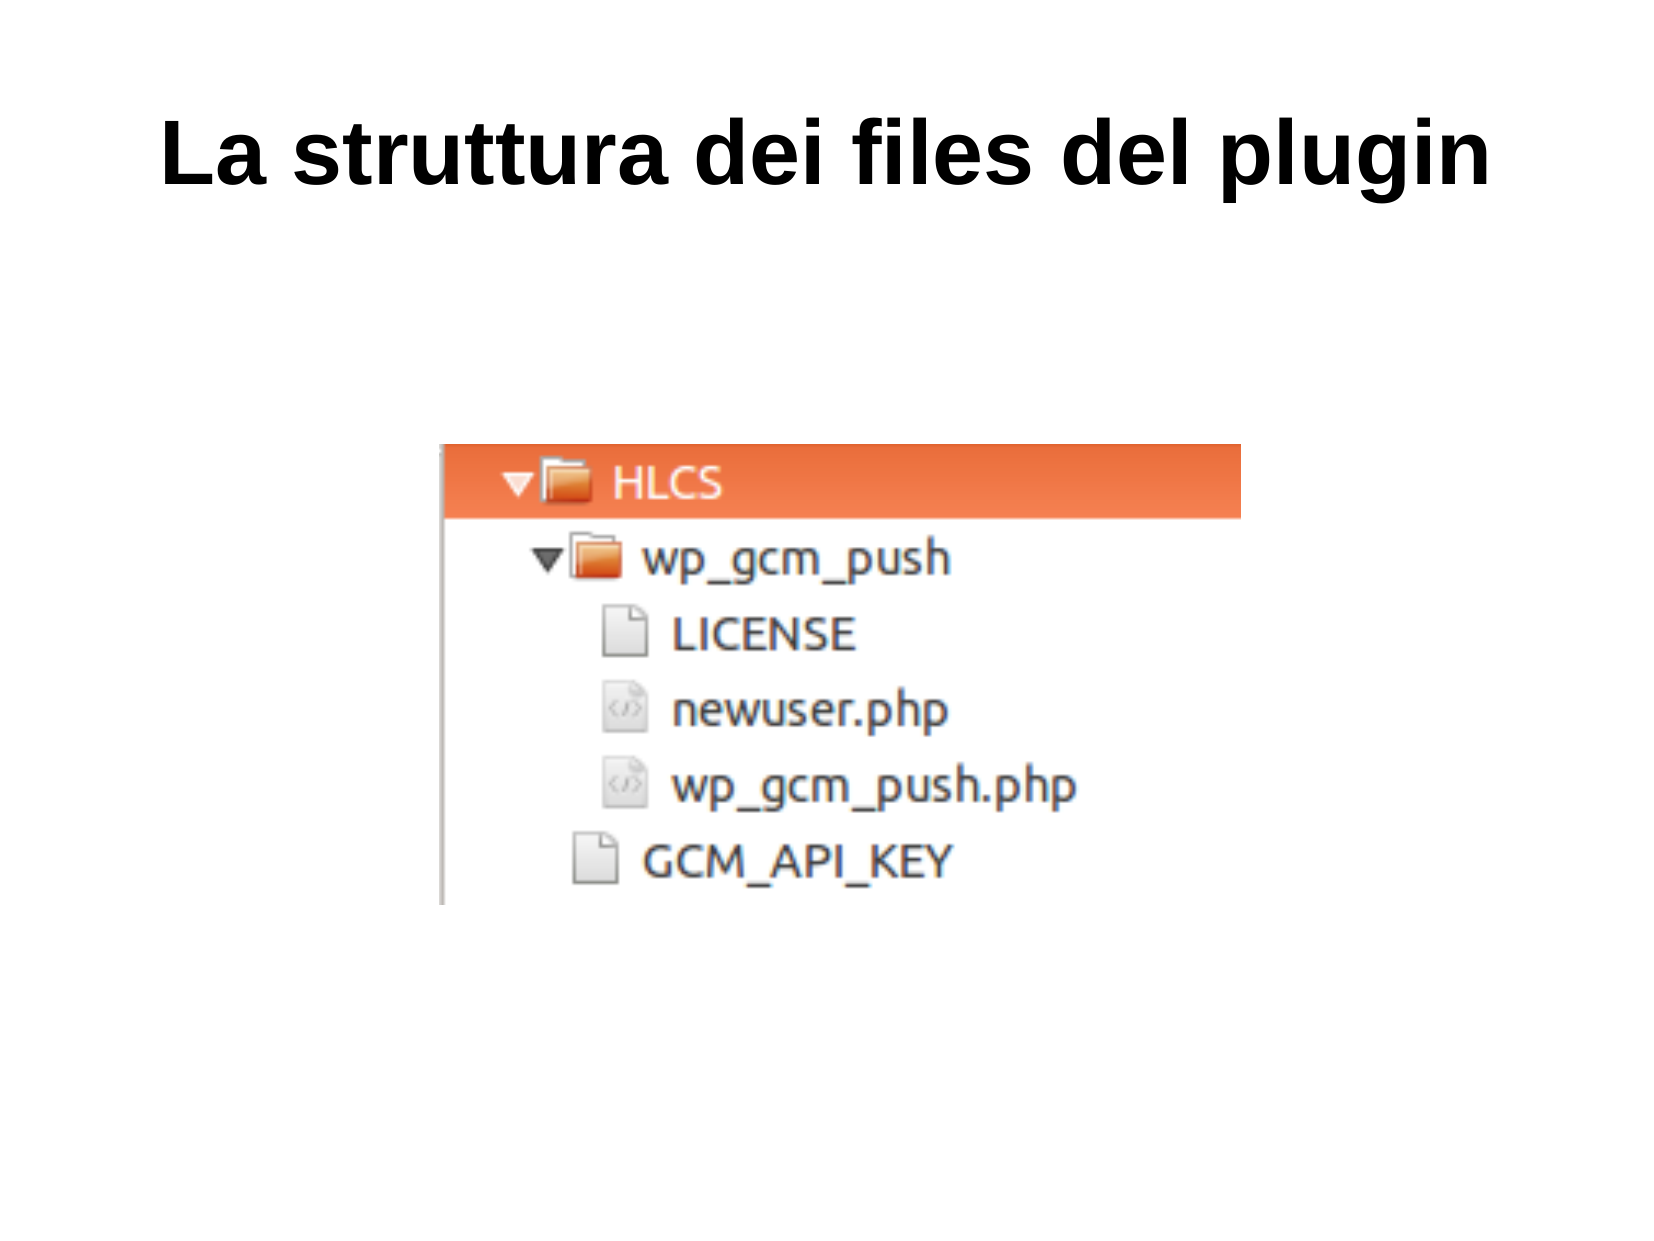

# La struttura dei files del plugin